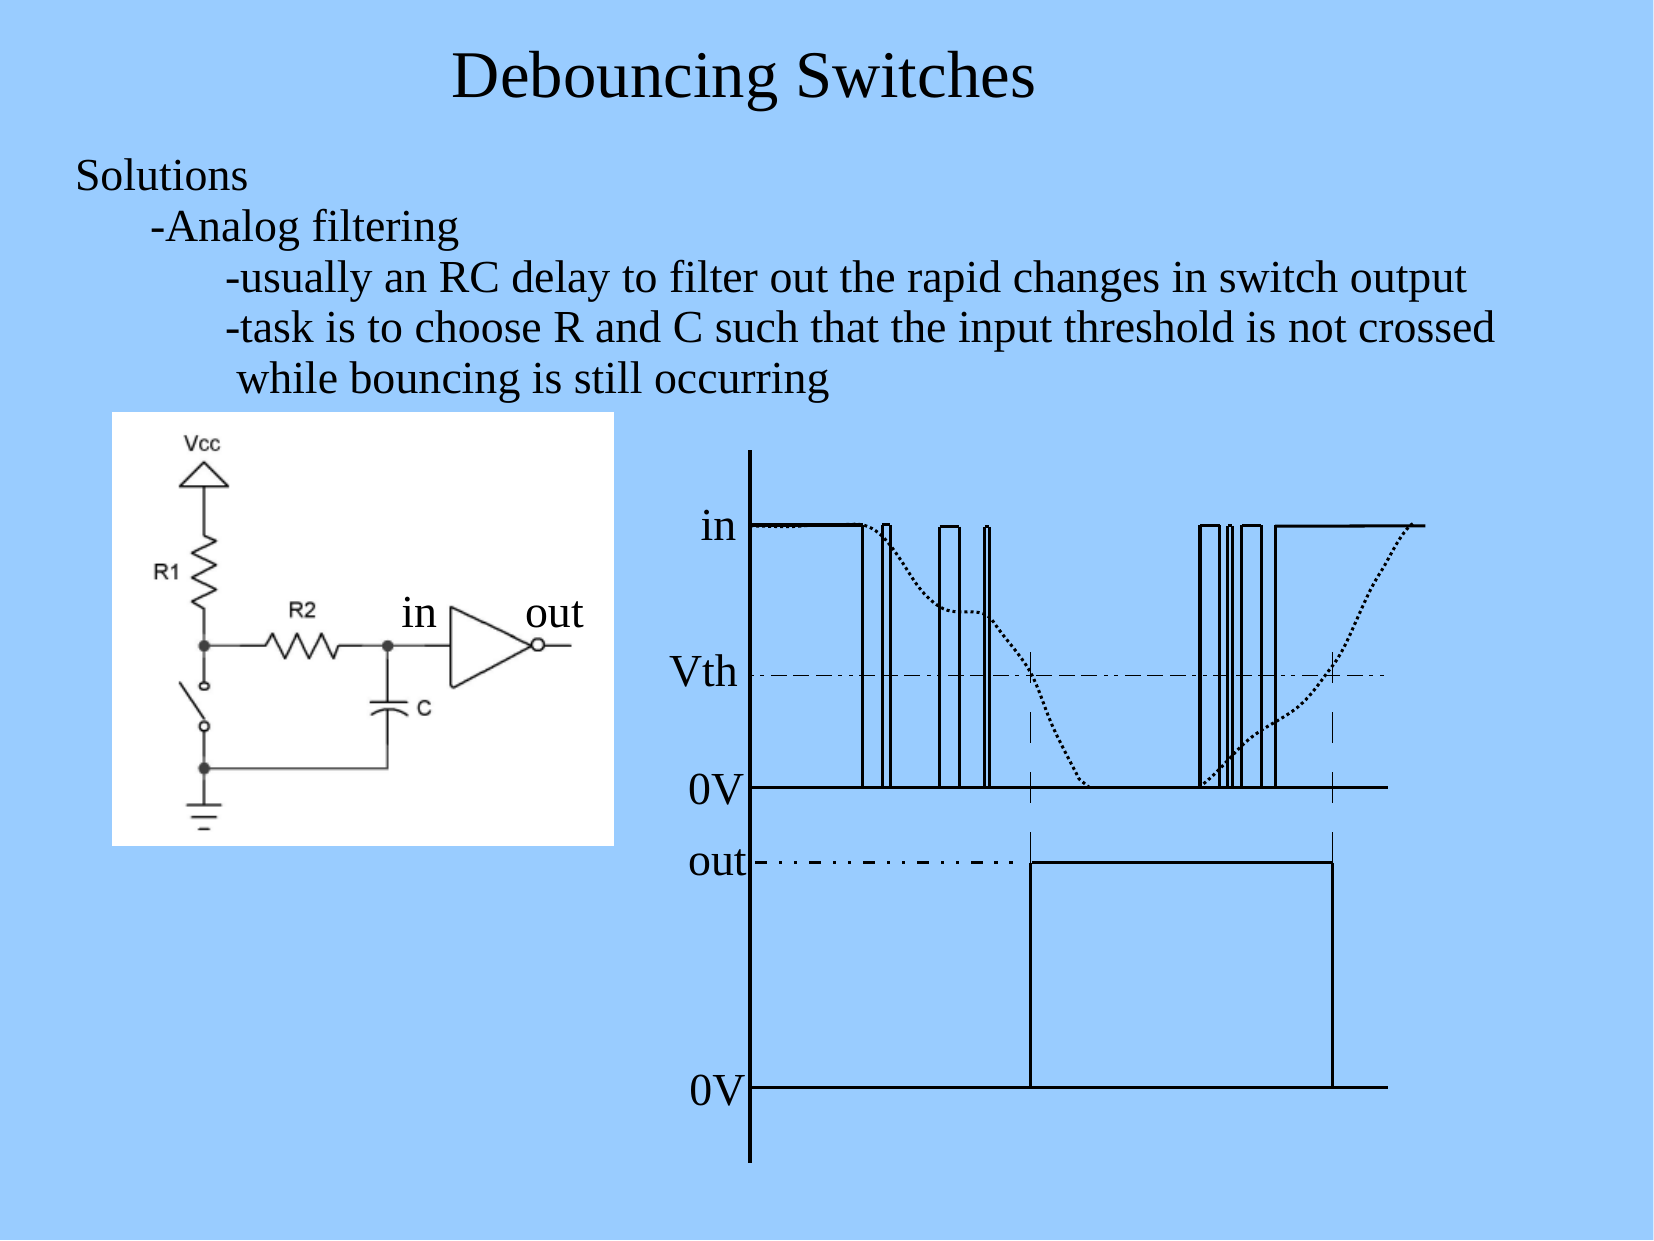

Debouncing Switches
Solutions
	-Analog filtering
		-usually an RC delay to filter out the rapid changes in switch output
		-task is to choose R and C such that the input threshold is not crossed
		 while bouncing is still occurring
in
in
out
Vth
0V
out
0V